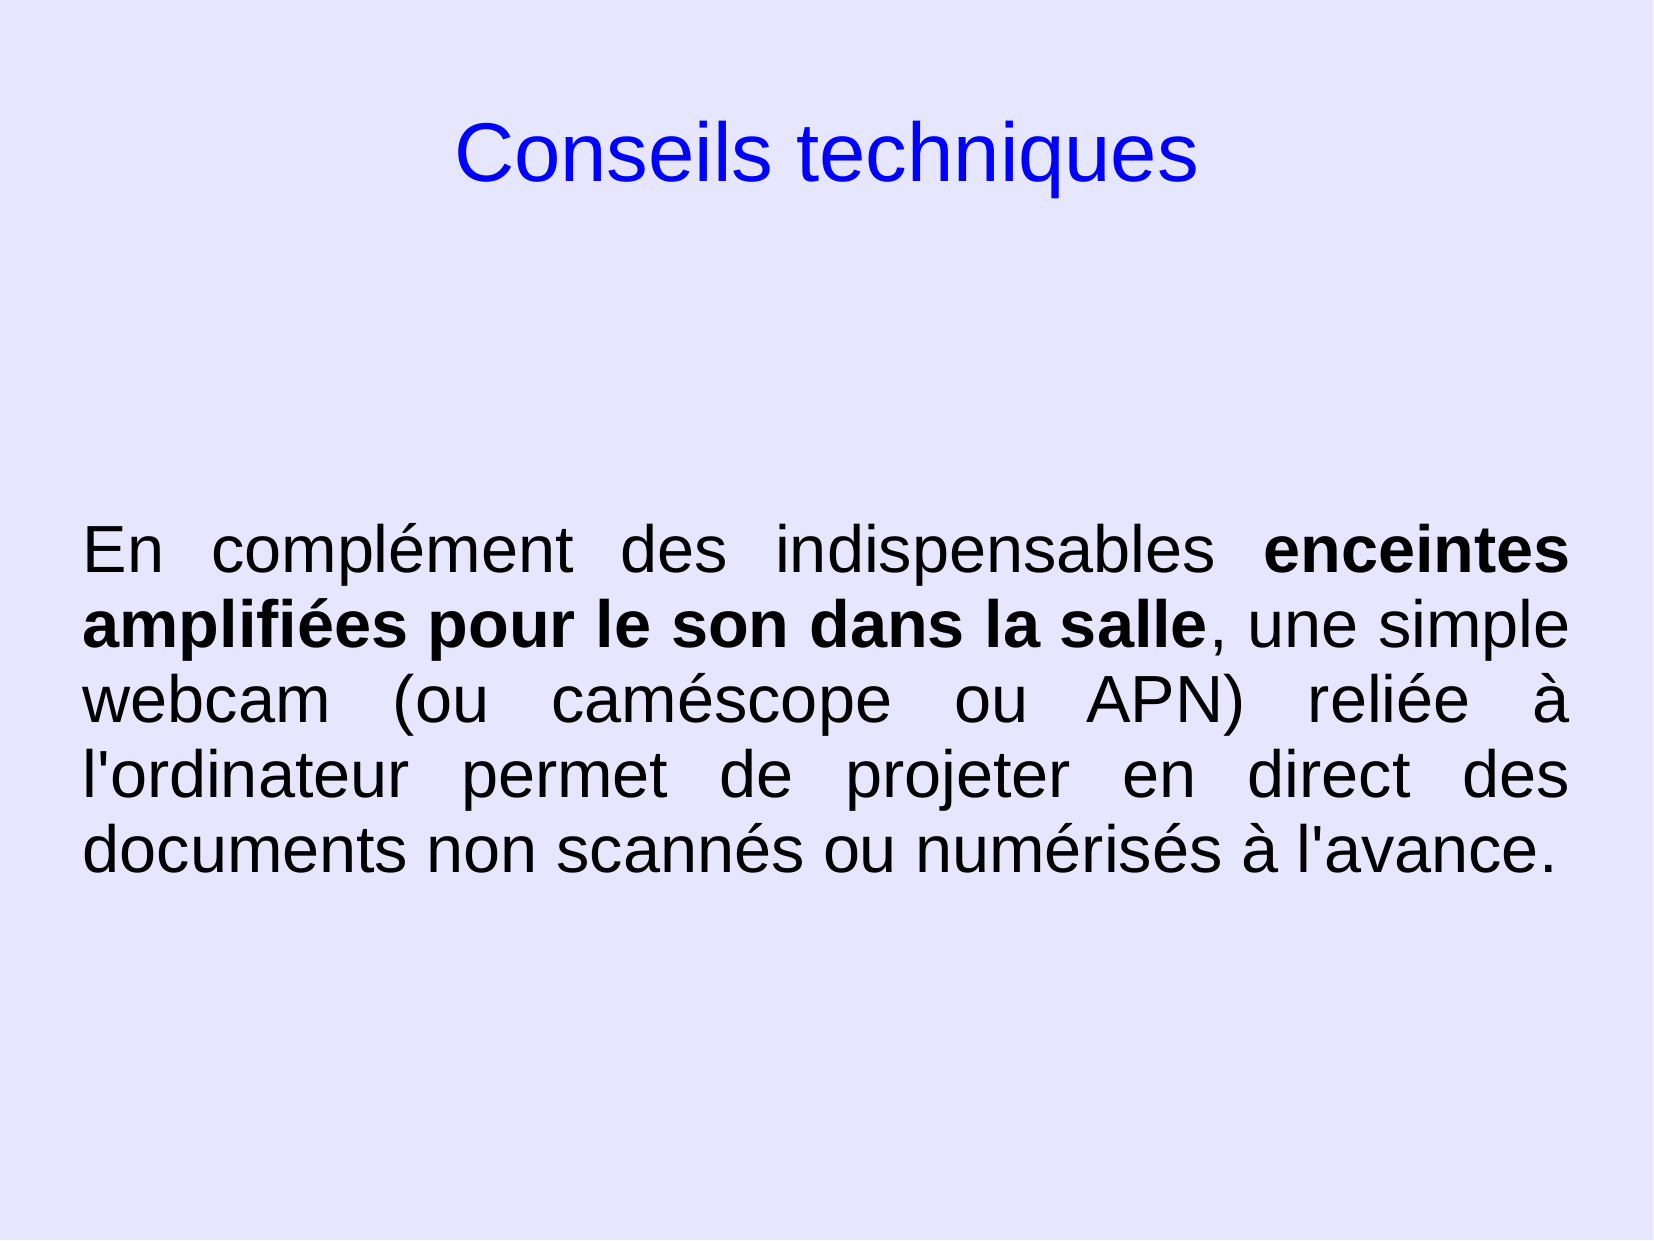

# Conseils techniques
En complément des indispensables enceintes amplifiées pour le son dans la salle, une simple webcam (ou caméscope ou APN) reliée à l'ordinateur permet de projeter en direct des documents non scannés ou numérisés à l'avance.